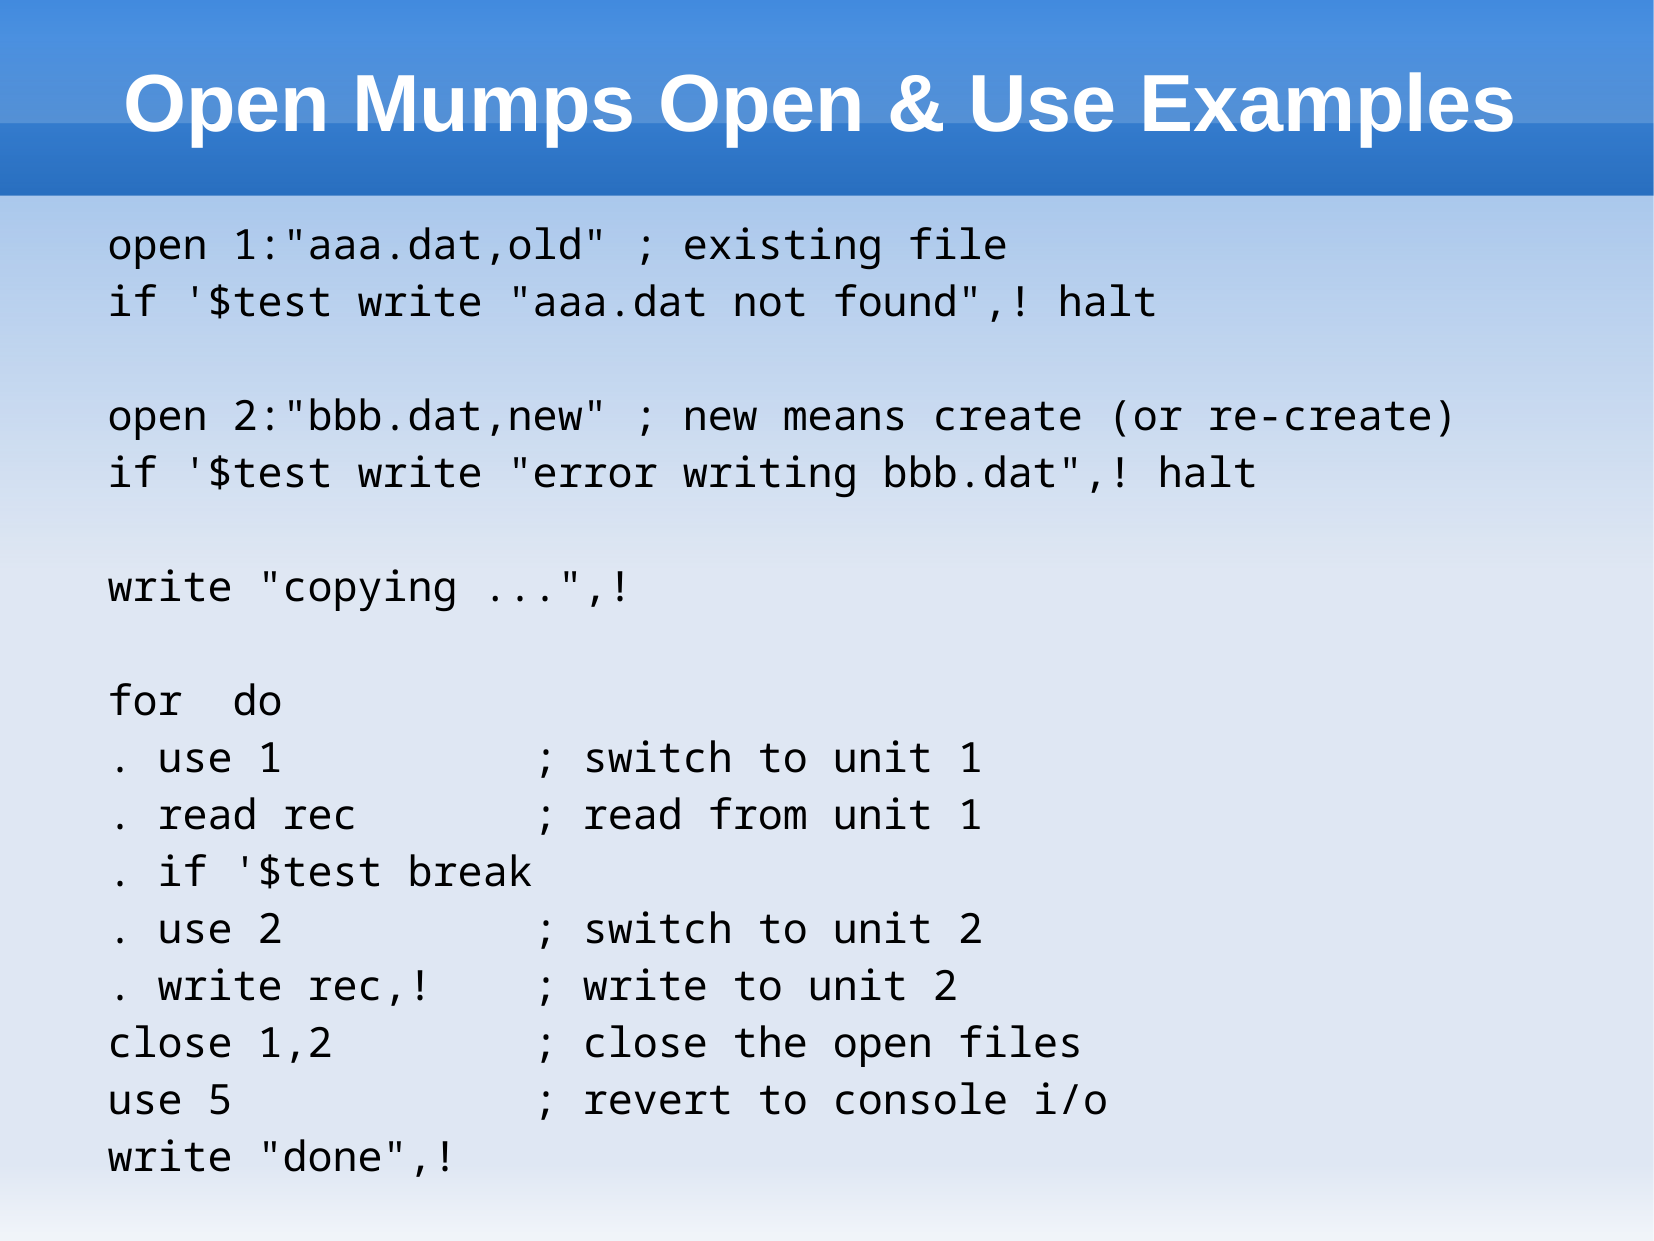

# Open Mumps Open & Use Examples
 open 1:"aaa.dat,old" ; existing file
 if '$test write "aaa.dat not found",! halt
 open 2:"bbb.dat,new" ; new means create (or re-create)
 if '$test write "error writing bbb.dat",! halt
 write "copying ...",!
 for do
 . use 1 			; switch to unit 1
 . read rec 		; read from unit 1
 . if '$test break
 . use 2 			; switch to unit 2
 . write rec,! 	; write to unit 2
 close 1,2 			; close the open files
 use 5 				; revert to console i/o
 write "done",!